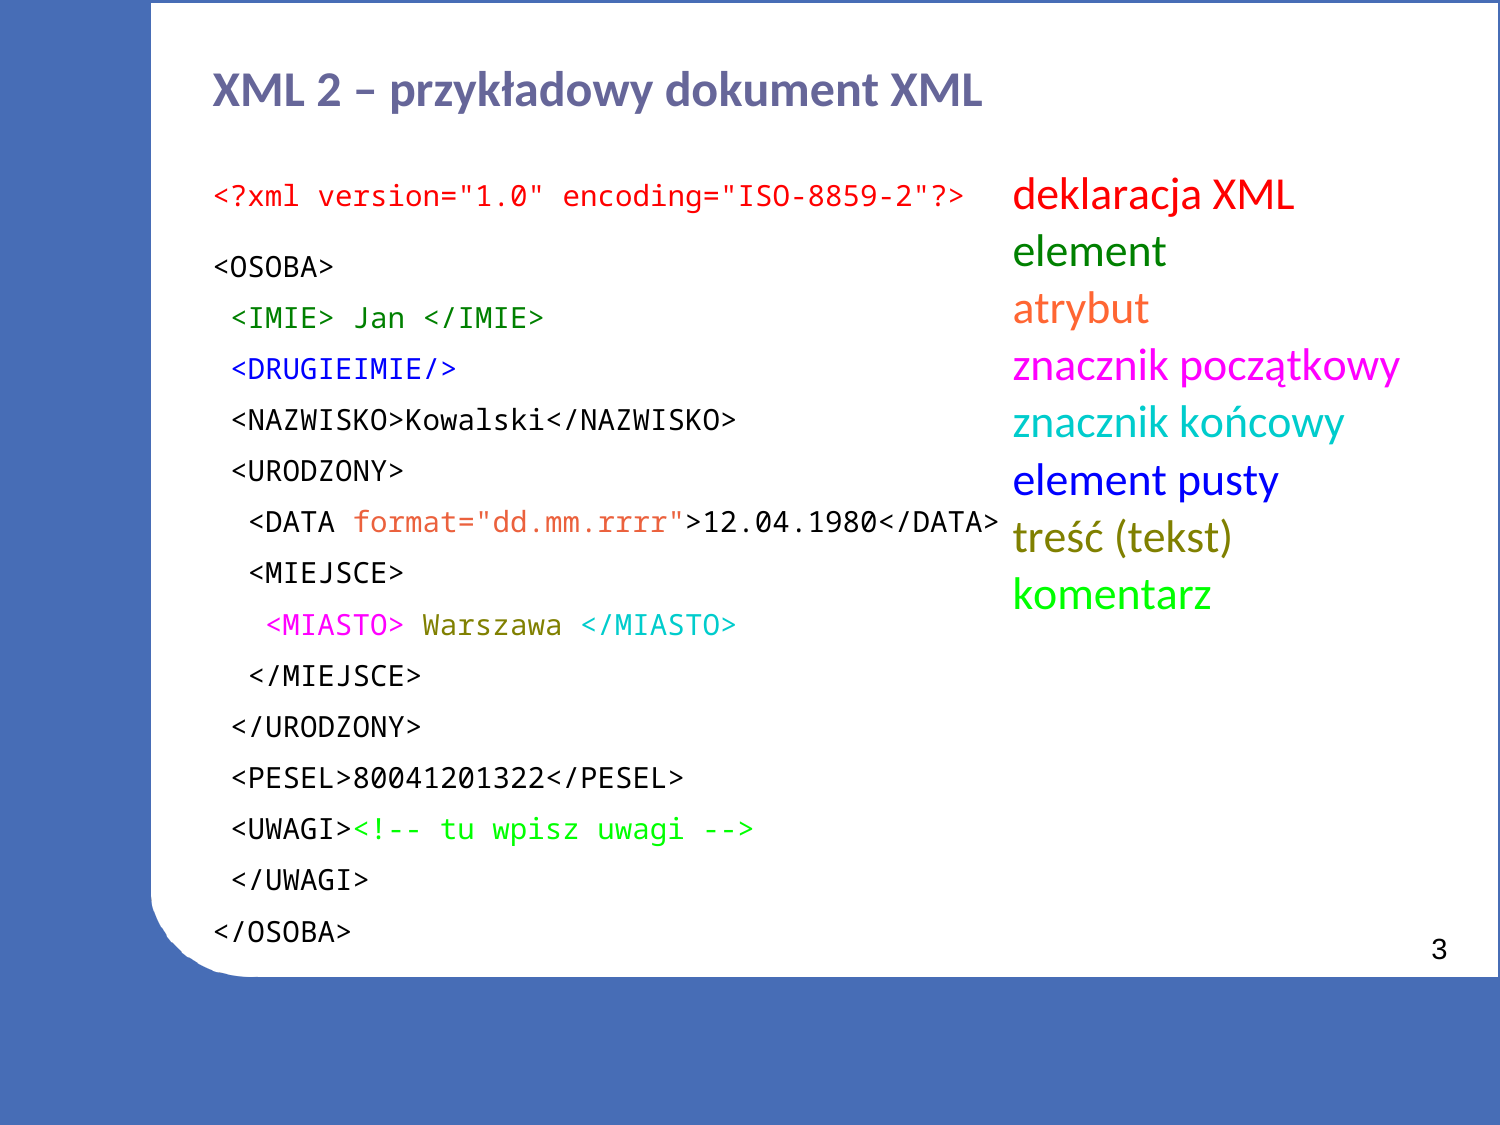

# XML 2 – przykładowy dokument XML
<?xml version="1.0" encoding="ISO-8859-2"?>
<OSOBA>
 <IMIE> Jan </IMIE>
 <DRUGIEIMIE/>
 <NAZWISKO>Kowalski</NAZWISKO>
 <URODZONY>
 <DATA format="dd.mm.rrrr">12.04.1980</DATA>
 <MIEJSCE>
 <MIASTO> Warszawa </MIASTO>
 </MIEJSCE>
 </URODZONY>
 <PESEL>80041201322</PESEL>
 <UWAGI><!-- tu wpisz uwagi -->
 </UWAGI>
</OSOBA>
deklaracja XML
element
atrybut
znacznik początkowy
znacznik końcowy
element pusty
treść (tekst)
komentarz
3